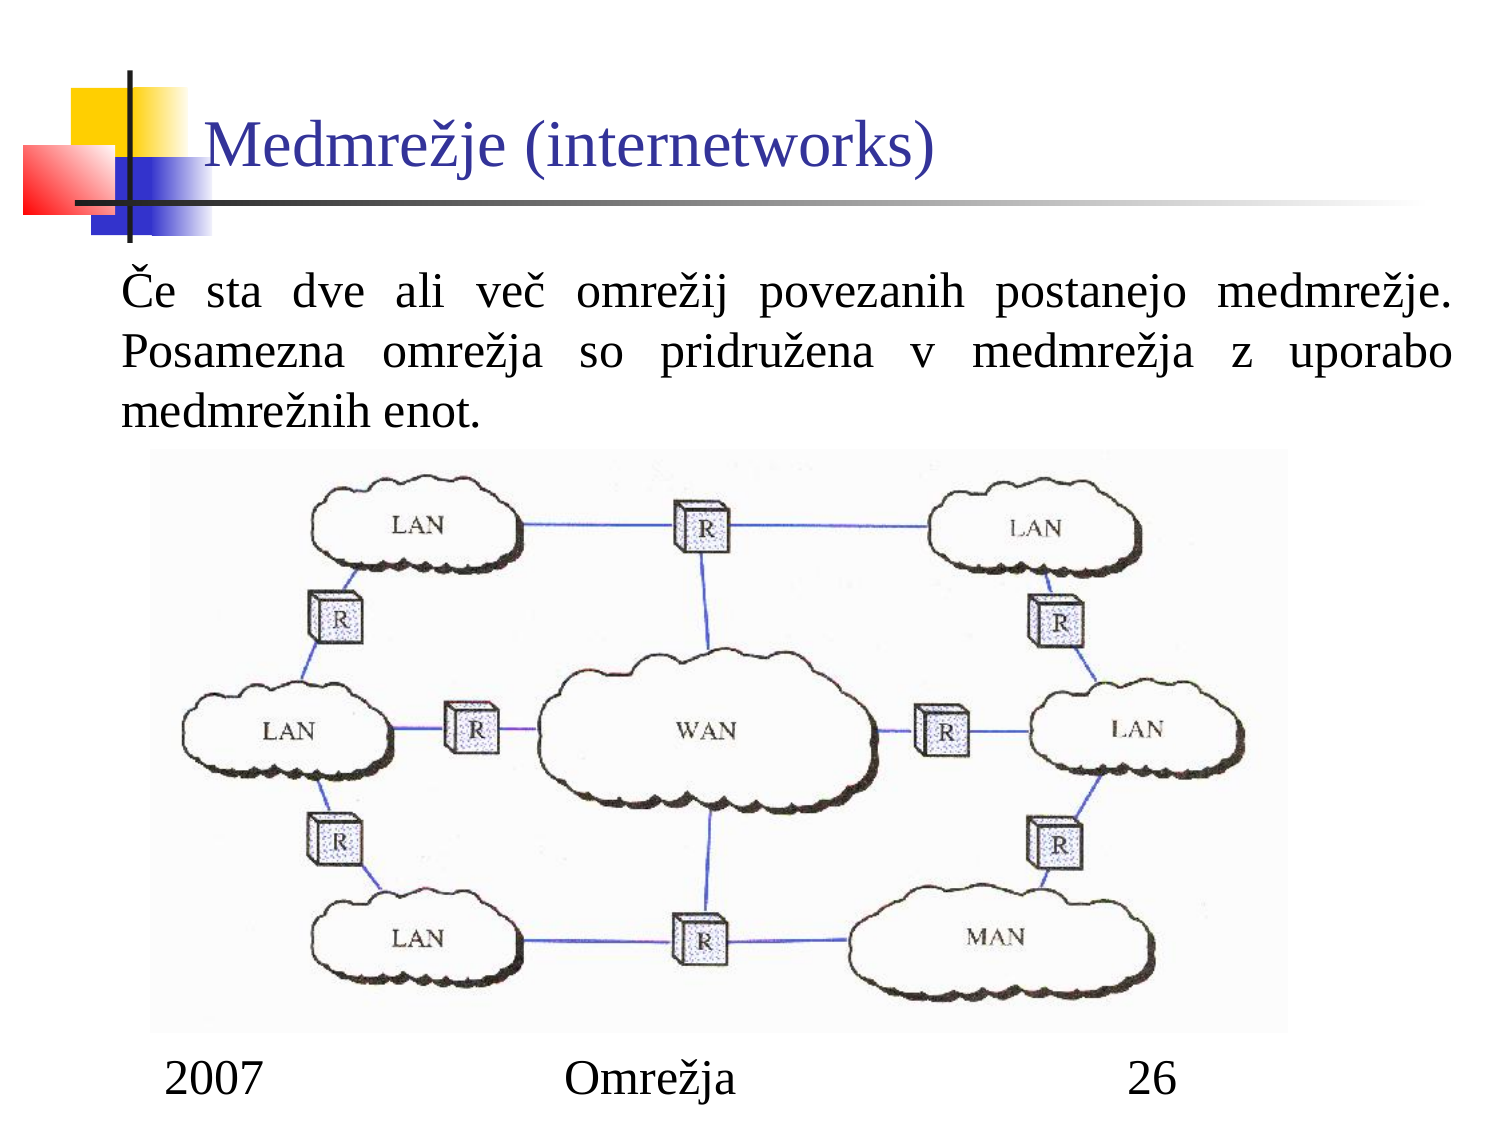

# Medmrežje (internetworks)
	Če sta dve ali več omrežij povezanih postanejo medmrežje. Posamezna omrežja so pridružena v medmrežja z uporabo medmrežnih enot.
2007
Omrežja
26